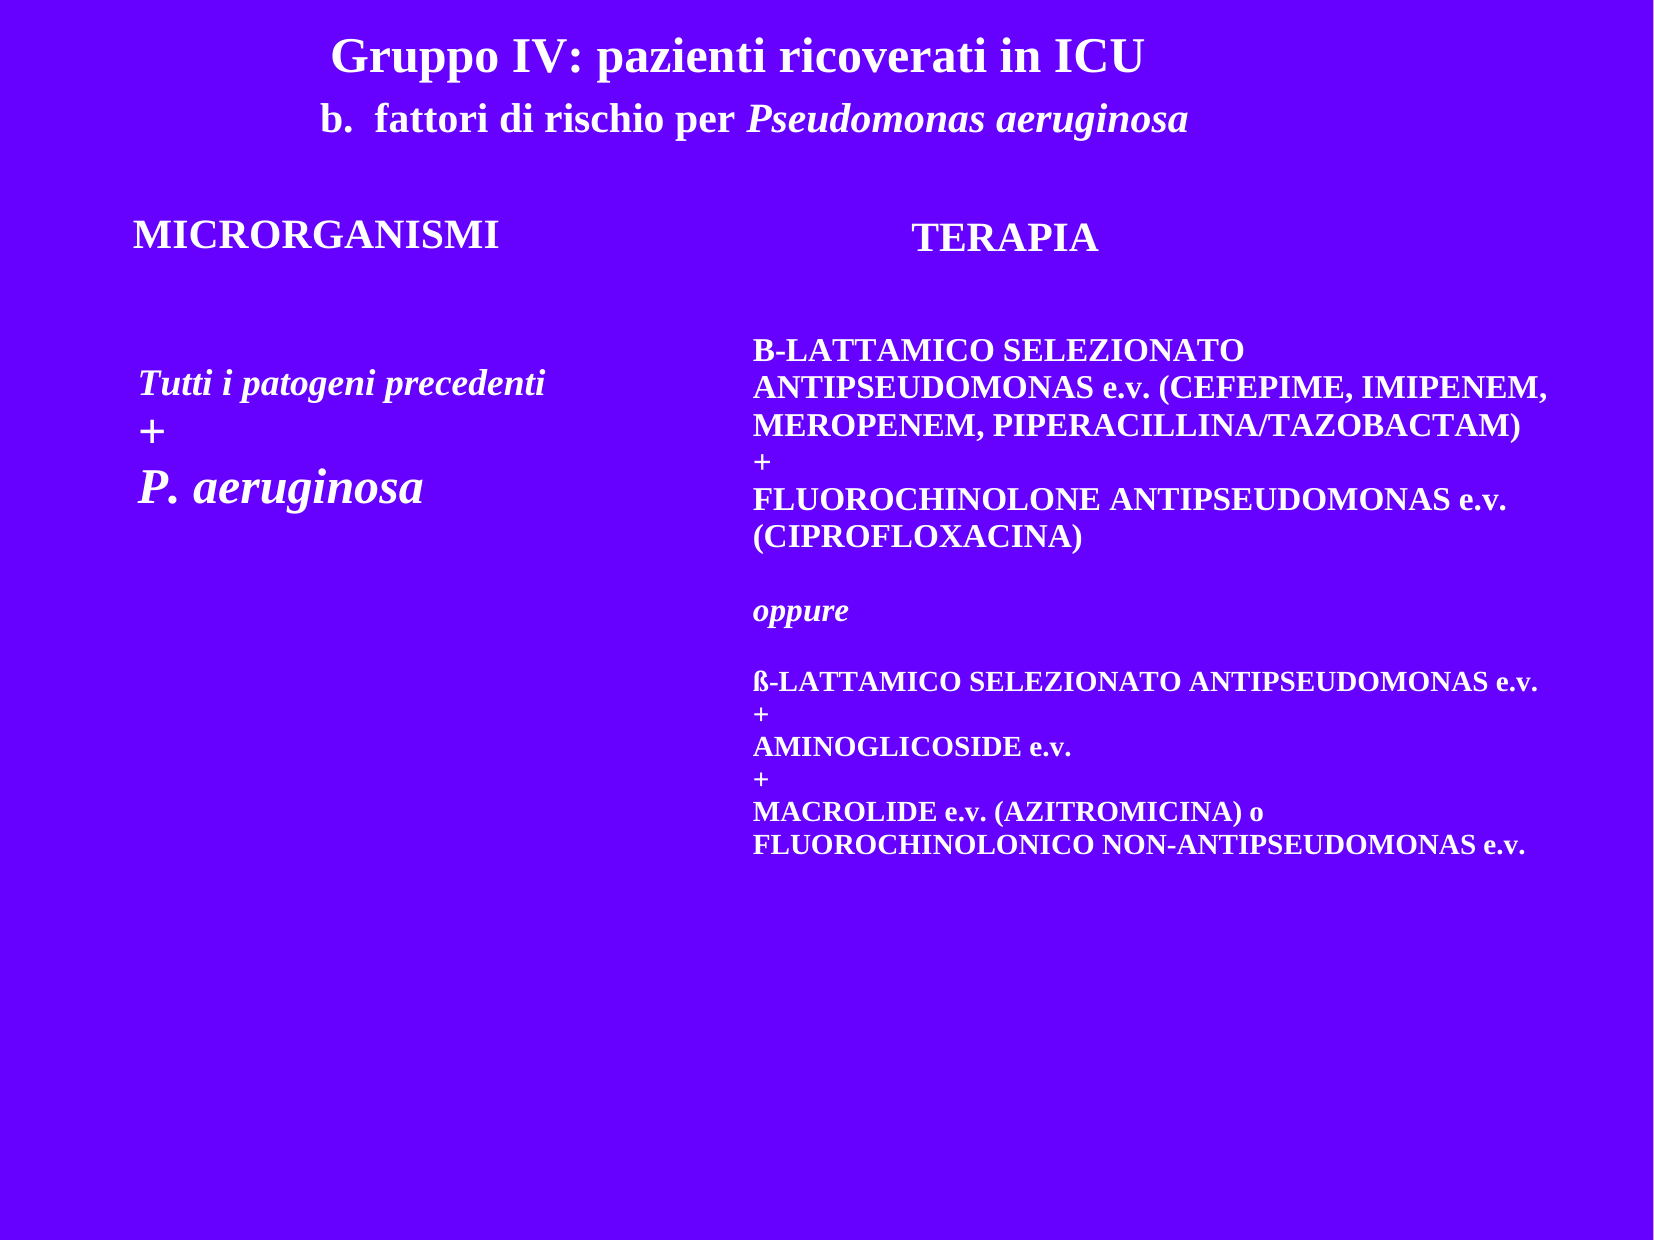

Gruppo IV: pazienti ricoverati in ICU
b. fattori di rischio per Pseudomonas aeruginosa
MICRORGANISMI
 TERAPIA
B-LATTAMICO SELEZIONATO
ANTIPSEUDOMONAS e.v. (CEFEPIME, IMIPENEM,
MEROPENEM, PIPERACILLINA/TAZOBACTAM)
+
FLUOROCHINOLONE ANTIPSEUDOMONAS e.v.
(CIPROFLOXACINA)
oppure
ß-LATTAMICO SELEZIONATO ANTIPSEUDOMONAS e.v.
+
AMINOGLICOSIDE e.v.
+
MACROLIDE e.v. (AZITROMICINA) o
FLUOROCHINOLONICO NON-ANTIPSEUDOMONAS e.v.
Tutti i patogeni precedenti
+
P. aeruginosa